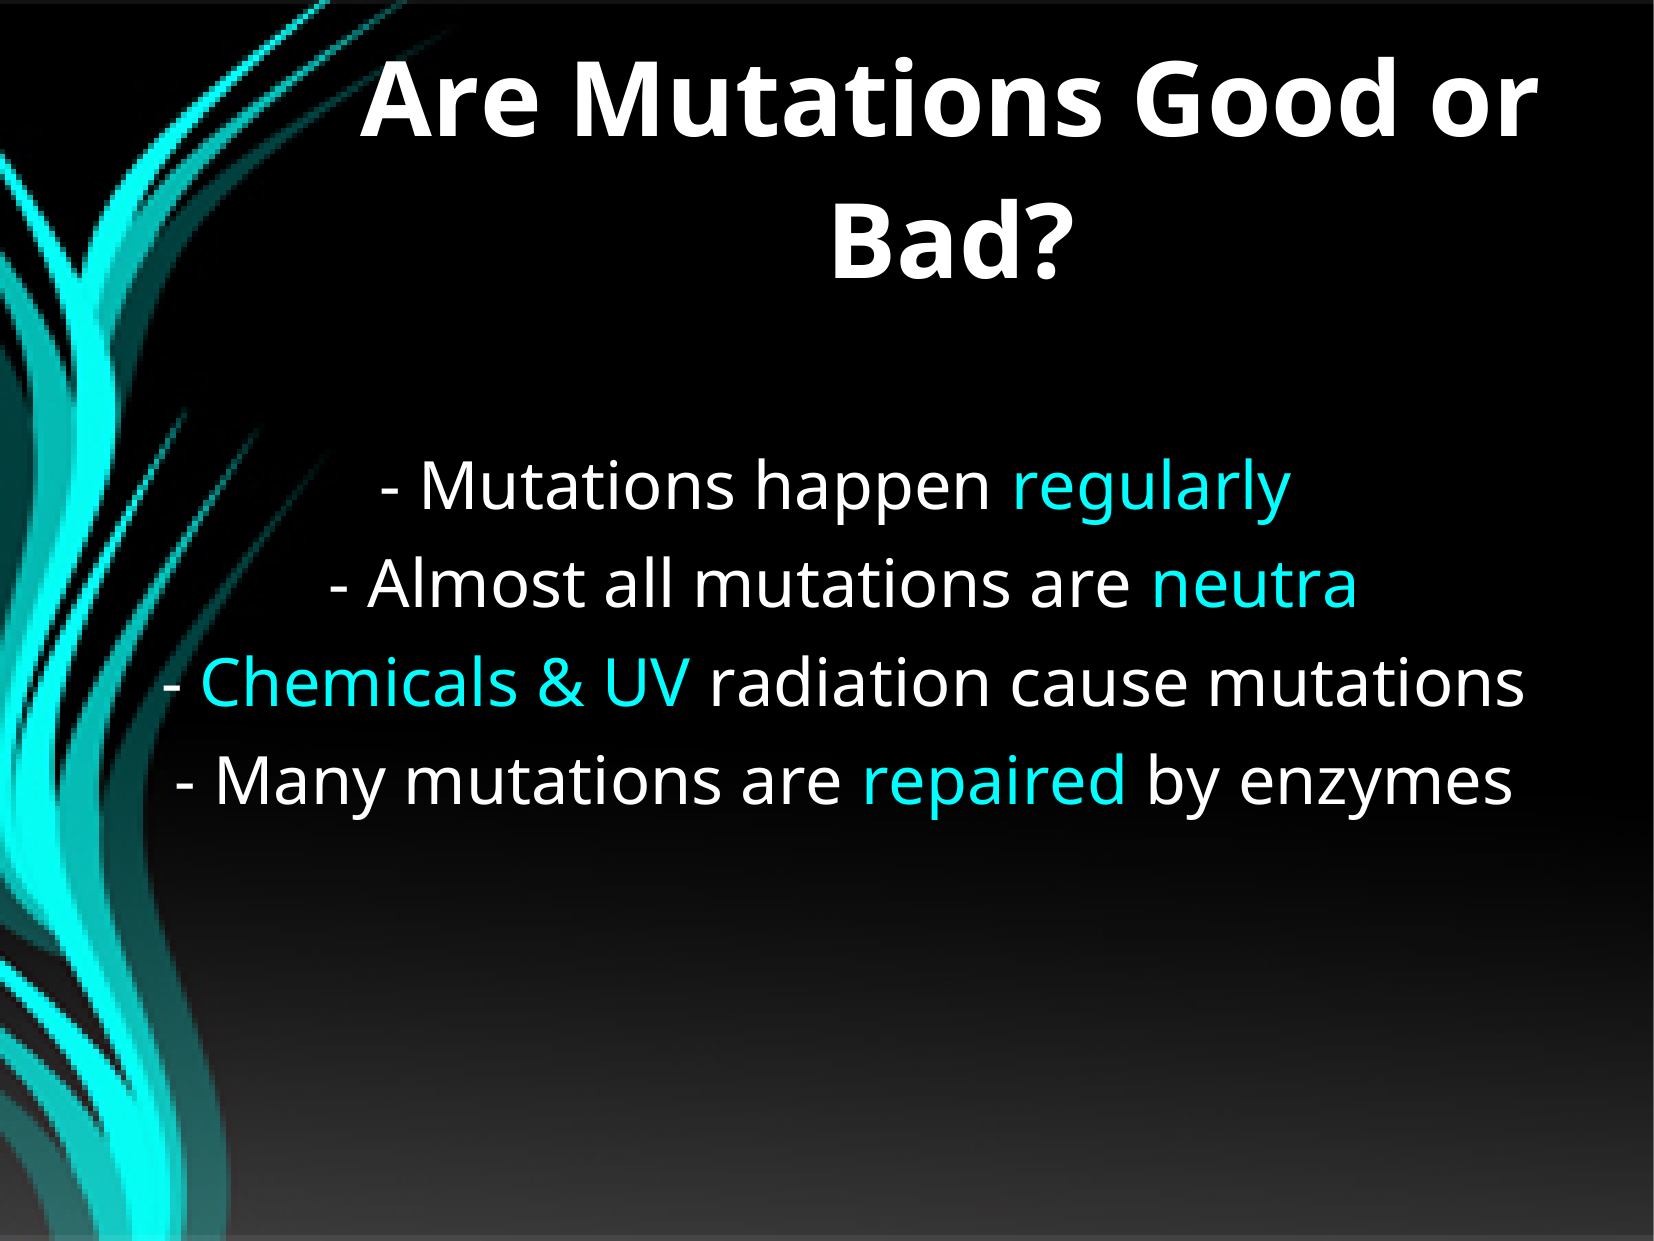

# Are Mutations Good or Bad?
- Mutations happen regularly
- Almost all mutations are neutra
- Chemicals & UV radiation cause mutations
- Many mutations are repaired by enzymes